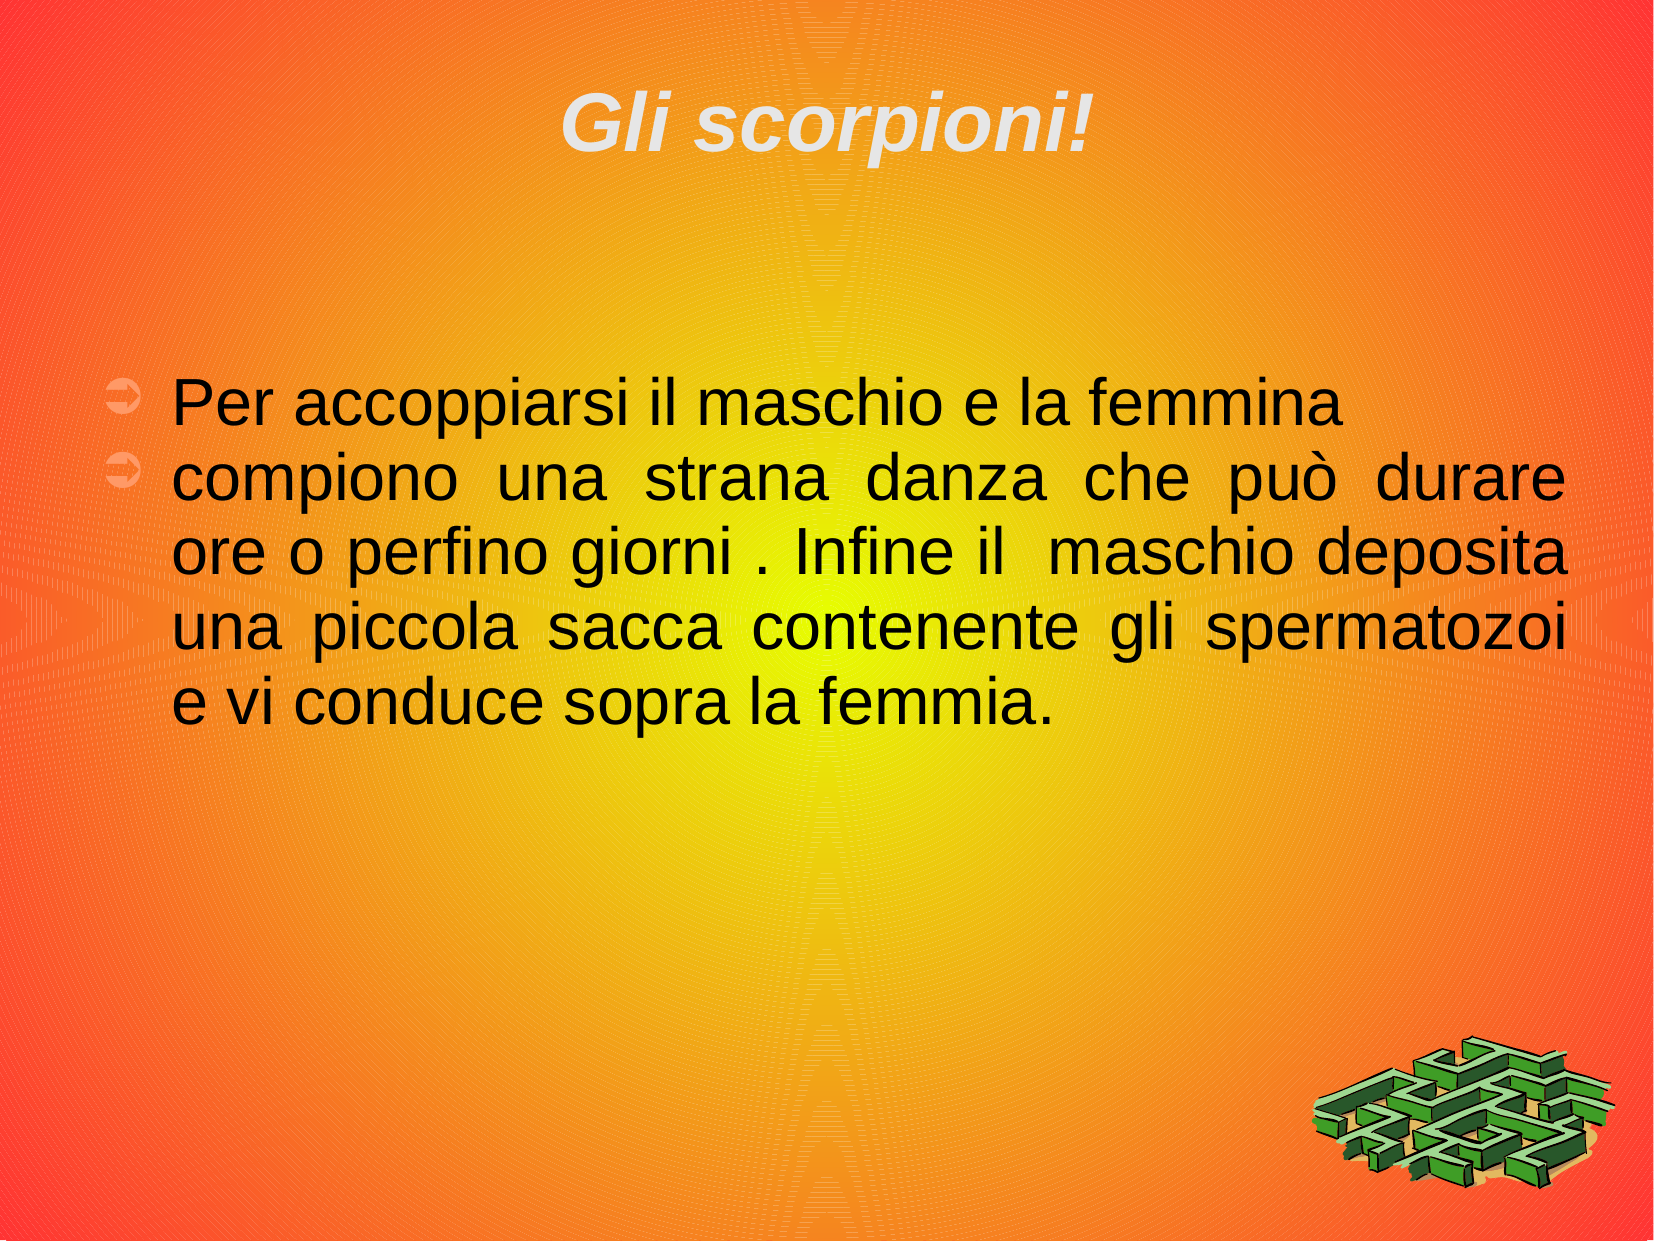

# Gli scorpioni!
Per accoppiarsi il maschio e la femmina
compiono una strana danza che può durare ore o perfino giorni . Infine il maschio deposita una piccola sacca contenente gli spermatozoi e vi conduce sopra la femmia.